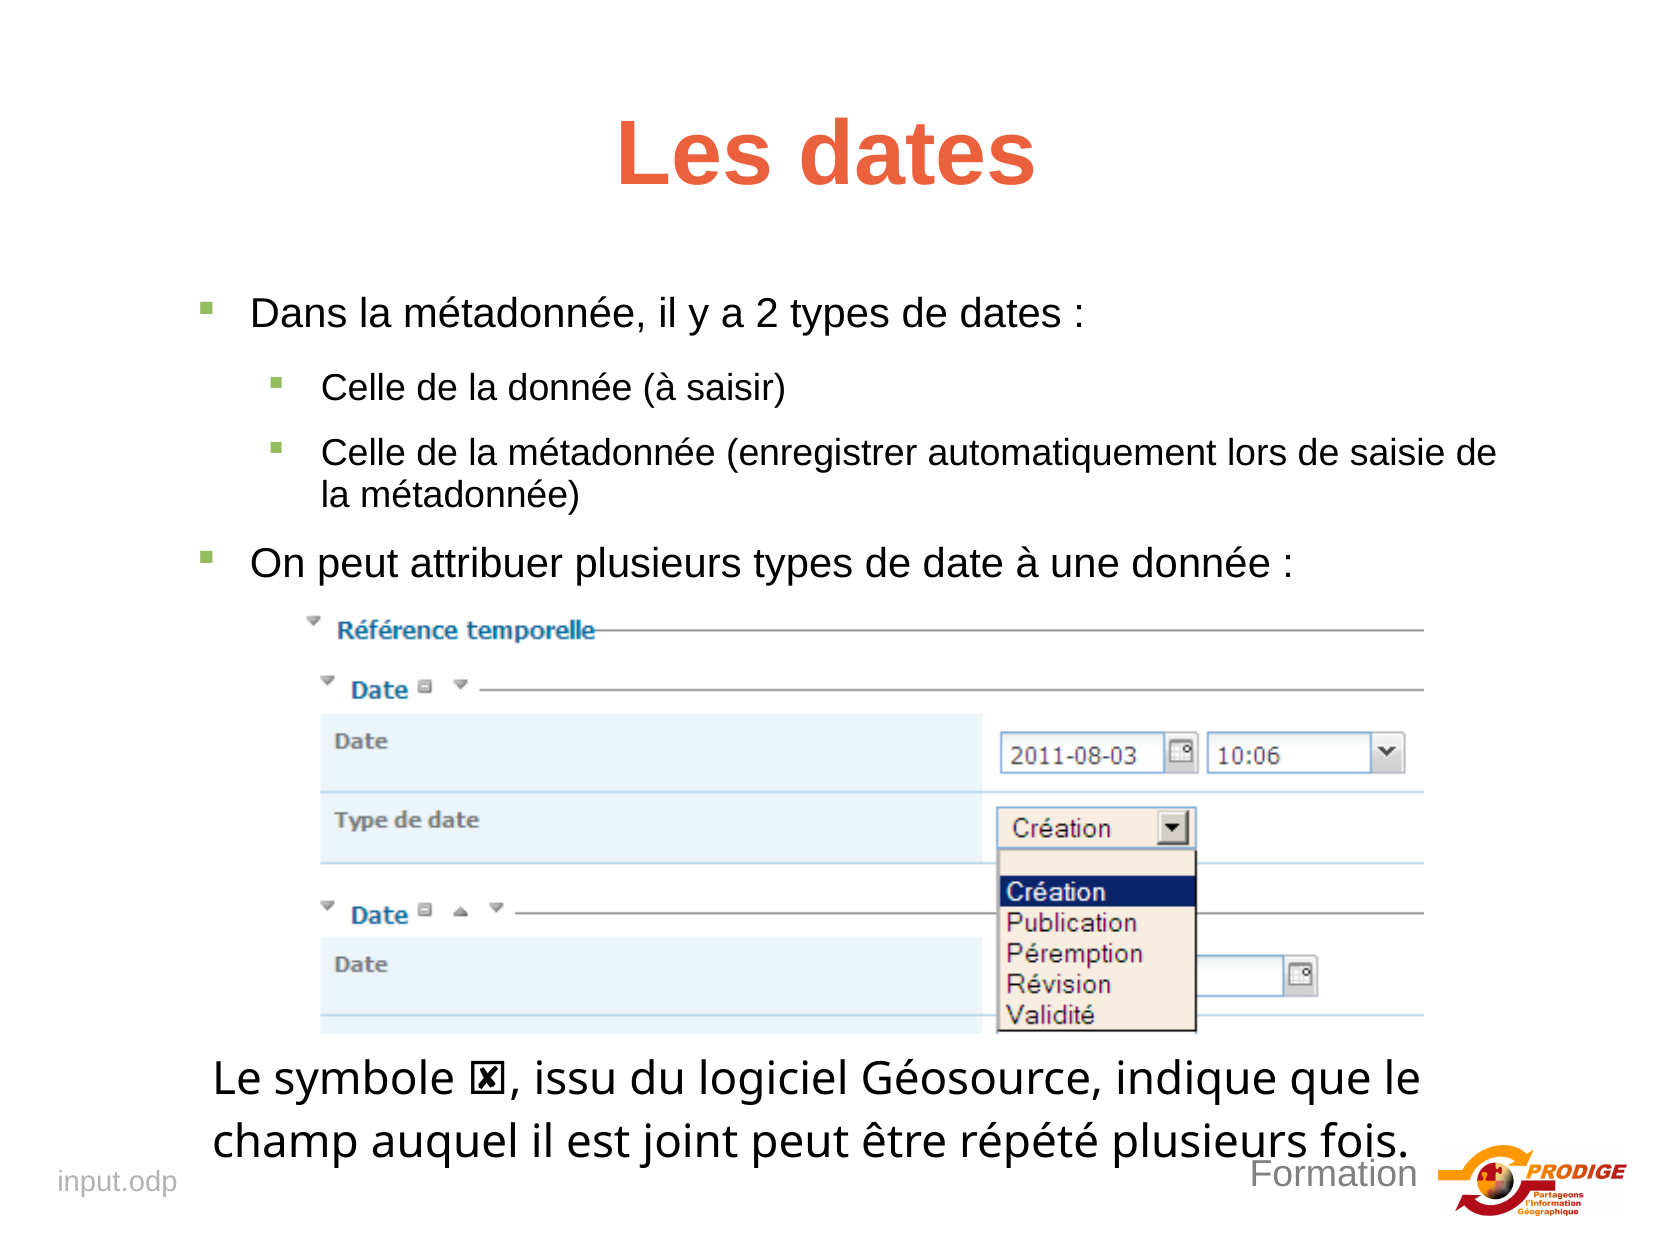

# Les dates
Dans la métadonnée, il y a 2 types de dates :
Celle de la donnée (à saisir)
Celle de la métadonnée (enregistrer automatiquement lors de saisie de la métadonnée)
On peut attribuer plusieurs types de date à une donnée :
Le symbole , issu du logiciel Géosource, indique que le
champ auquel il est joint peut être répété plusieurs fois.